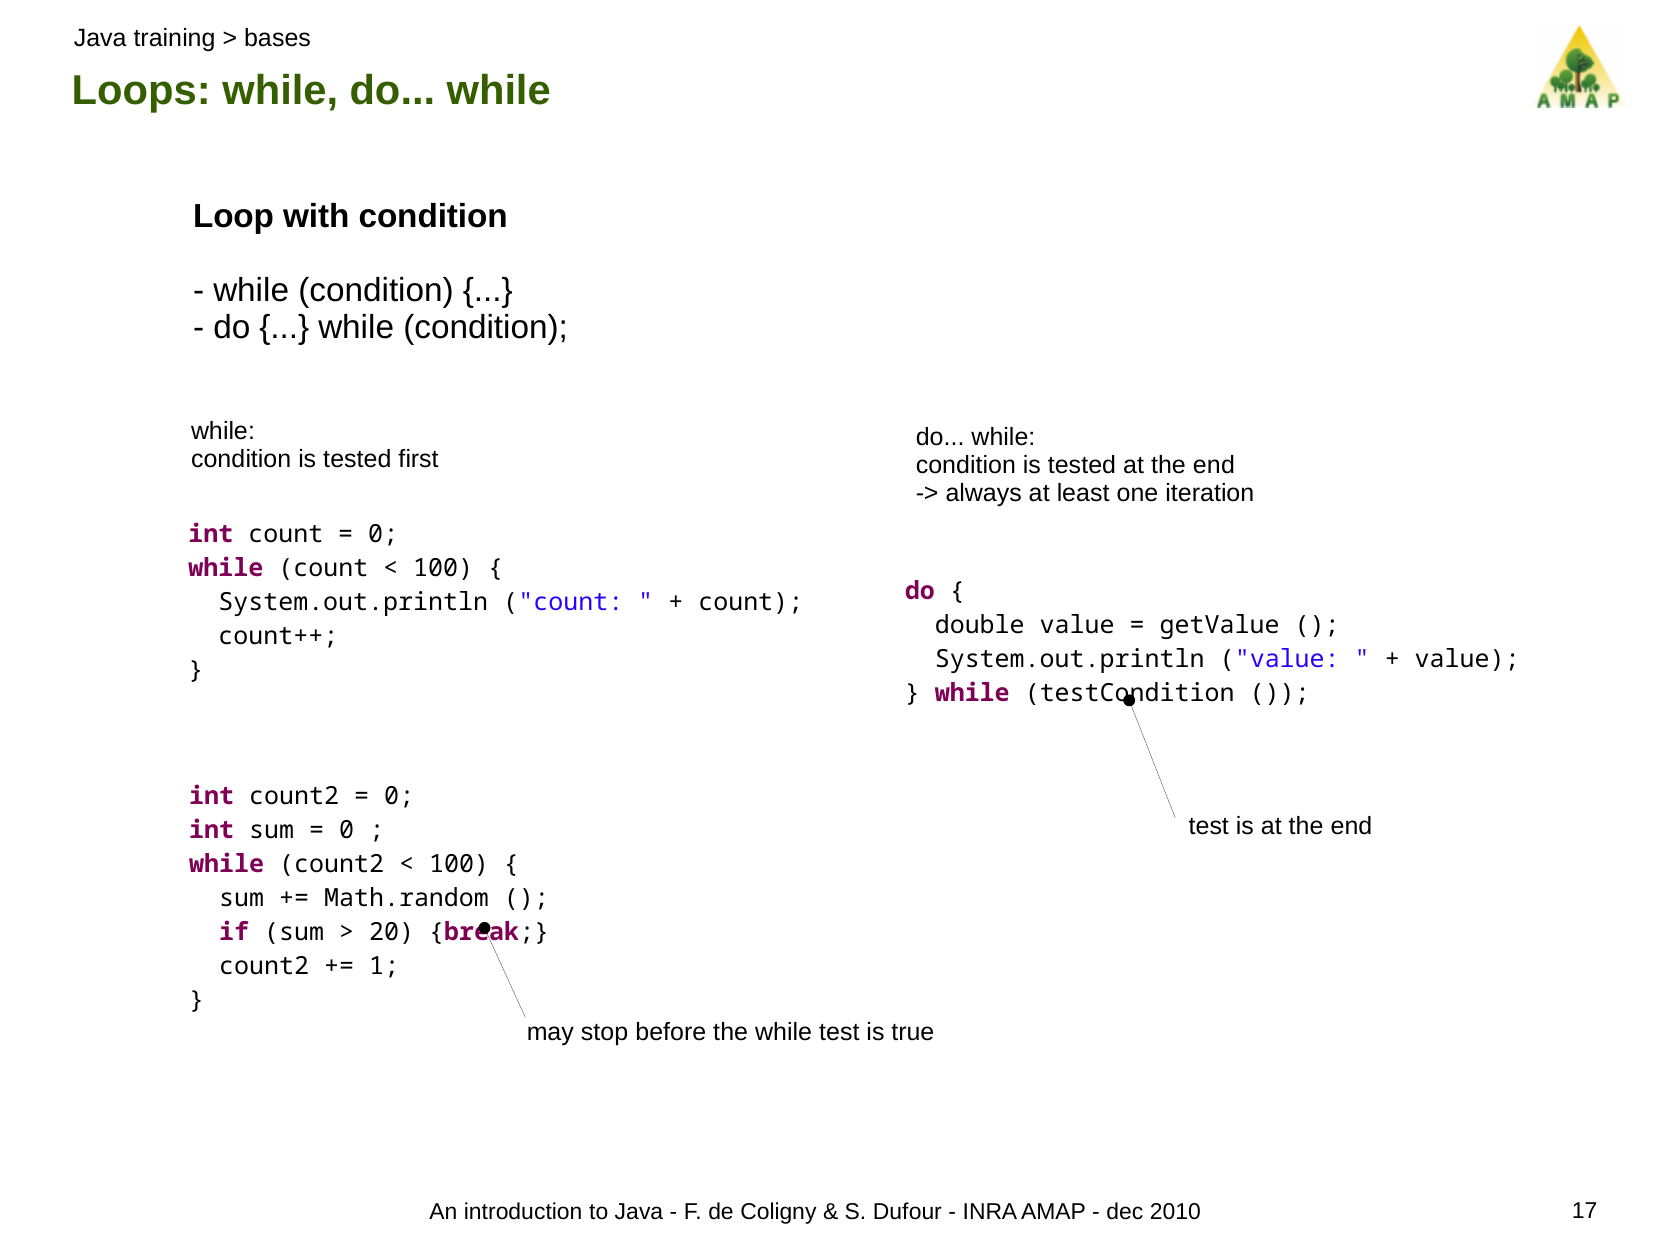

Java training > bases
Loops: while, do... while
Loop with condition
- while (condition) {...}
- do {...} while (condition);
while:
condition is tested first
do... while:
condition is tested at the end
-> always at least one iteration
int count = 0;
while (count < 100) {
 System.out.println ("count: " + count);
 count++;
}
do {
 double value = getValue ();
 System.out.println ("value: " + value);
} while (testCondition ());
int count2 = 0;
int sum = 0 ;
while (count2 < 100) {
 sum += Math.random ();
 if (sum > 20) {break;}
 count2 += 1;
}
test is at the end
may stop before the while test is true
17